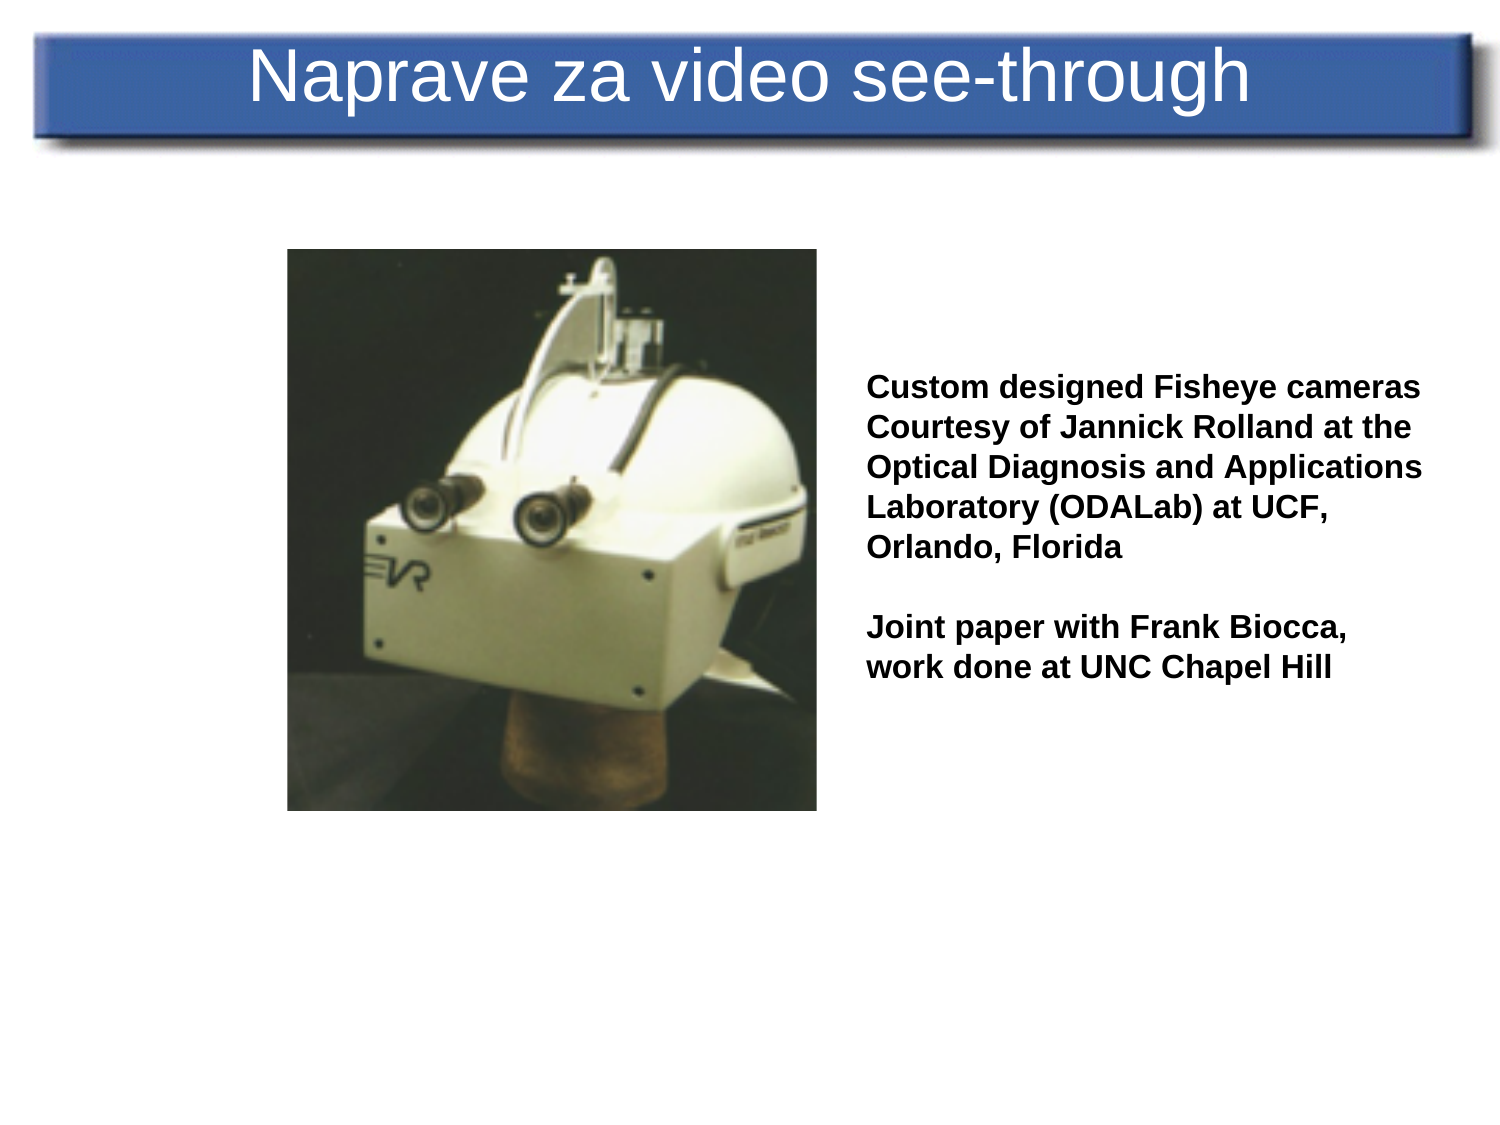

# Naprave za video see-through
Custom designed Fisheye cameras
Courtesy of Jannick Rolland at the
Optical Diagnosis and Applications
Laboratory (ODALab) at UCF,
Orlando, Florida
Joint paper with Frank Biocca,
work done at UNC Chapel Hill